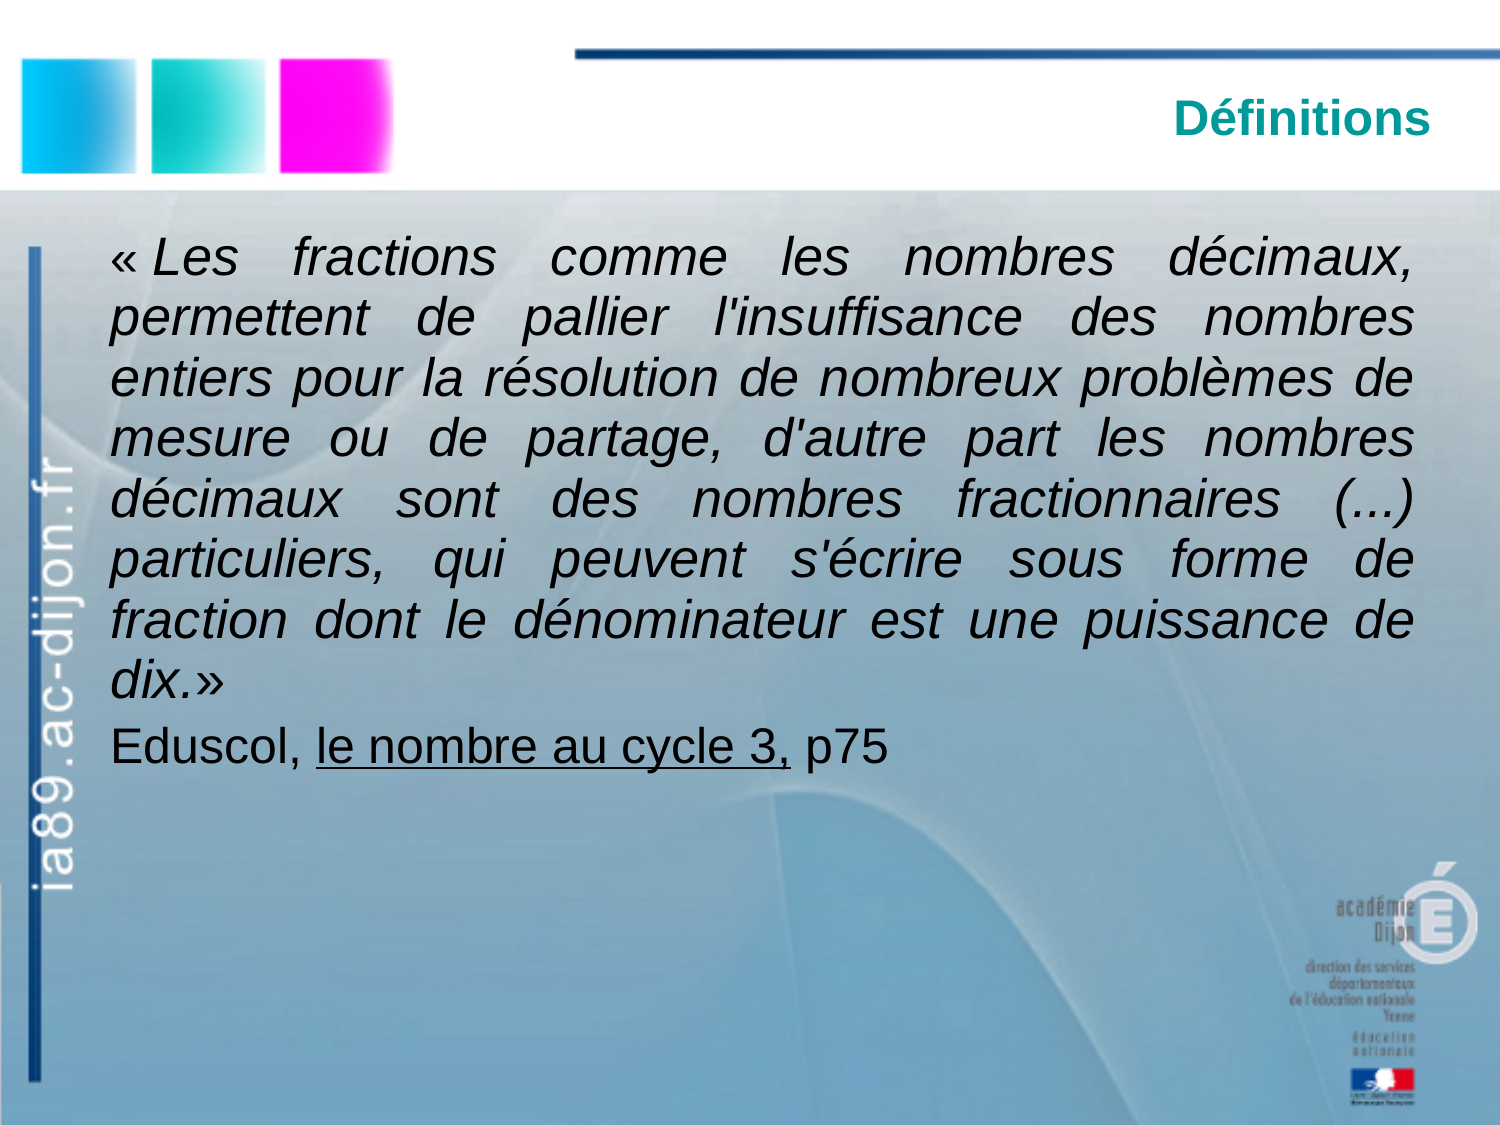

# Définitions
« Les fractions comme les nombres décimaux, permettent de pallier l'insuffisance des nombres entiers pour la résolution de nombreux problèmes de mesure ou de partage, d'autre part les nombres décimaux sont des nombres fractionnaires (...) particuliers, qui peuvent s'écrire sous forme de fraction dont le dénominateur est une puissance de dix.»
Eduscol, le nombre au cycle 3, p75